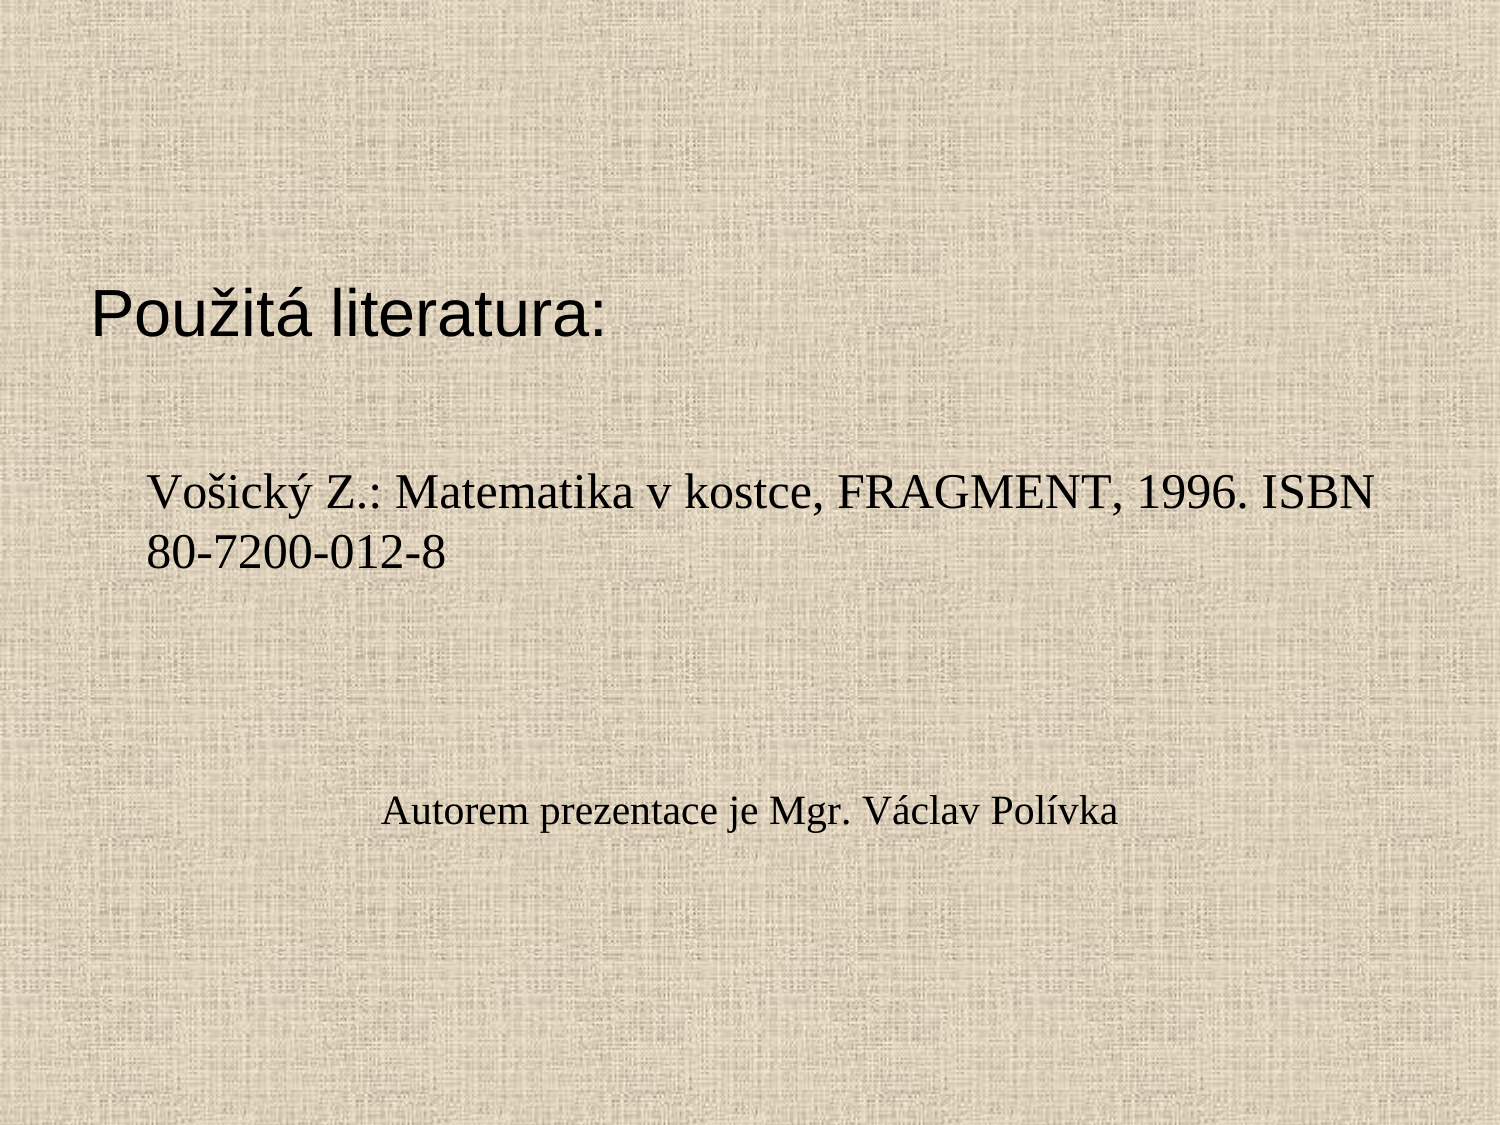

# Použitá literatura:
	Vošický Z.: Matematika v kostce, FRAGMENT, 1996. ISBN 80-7200-012-8
Autorem prezentace je Mgr. Václav Polívka